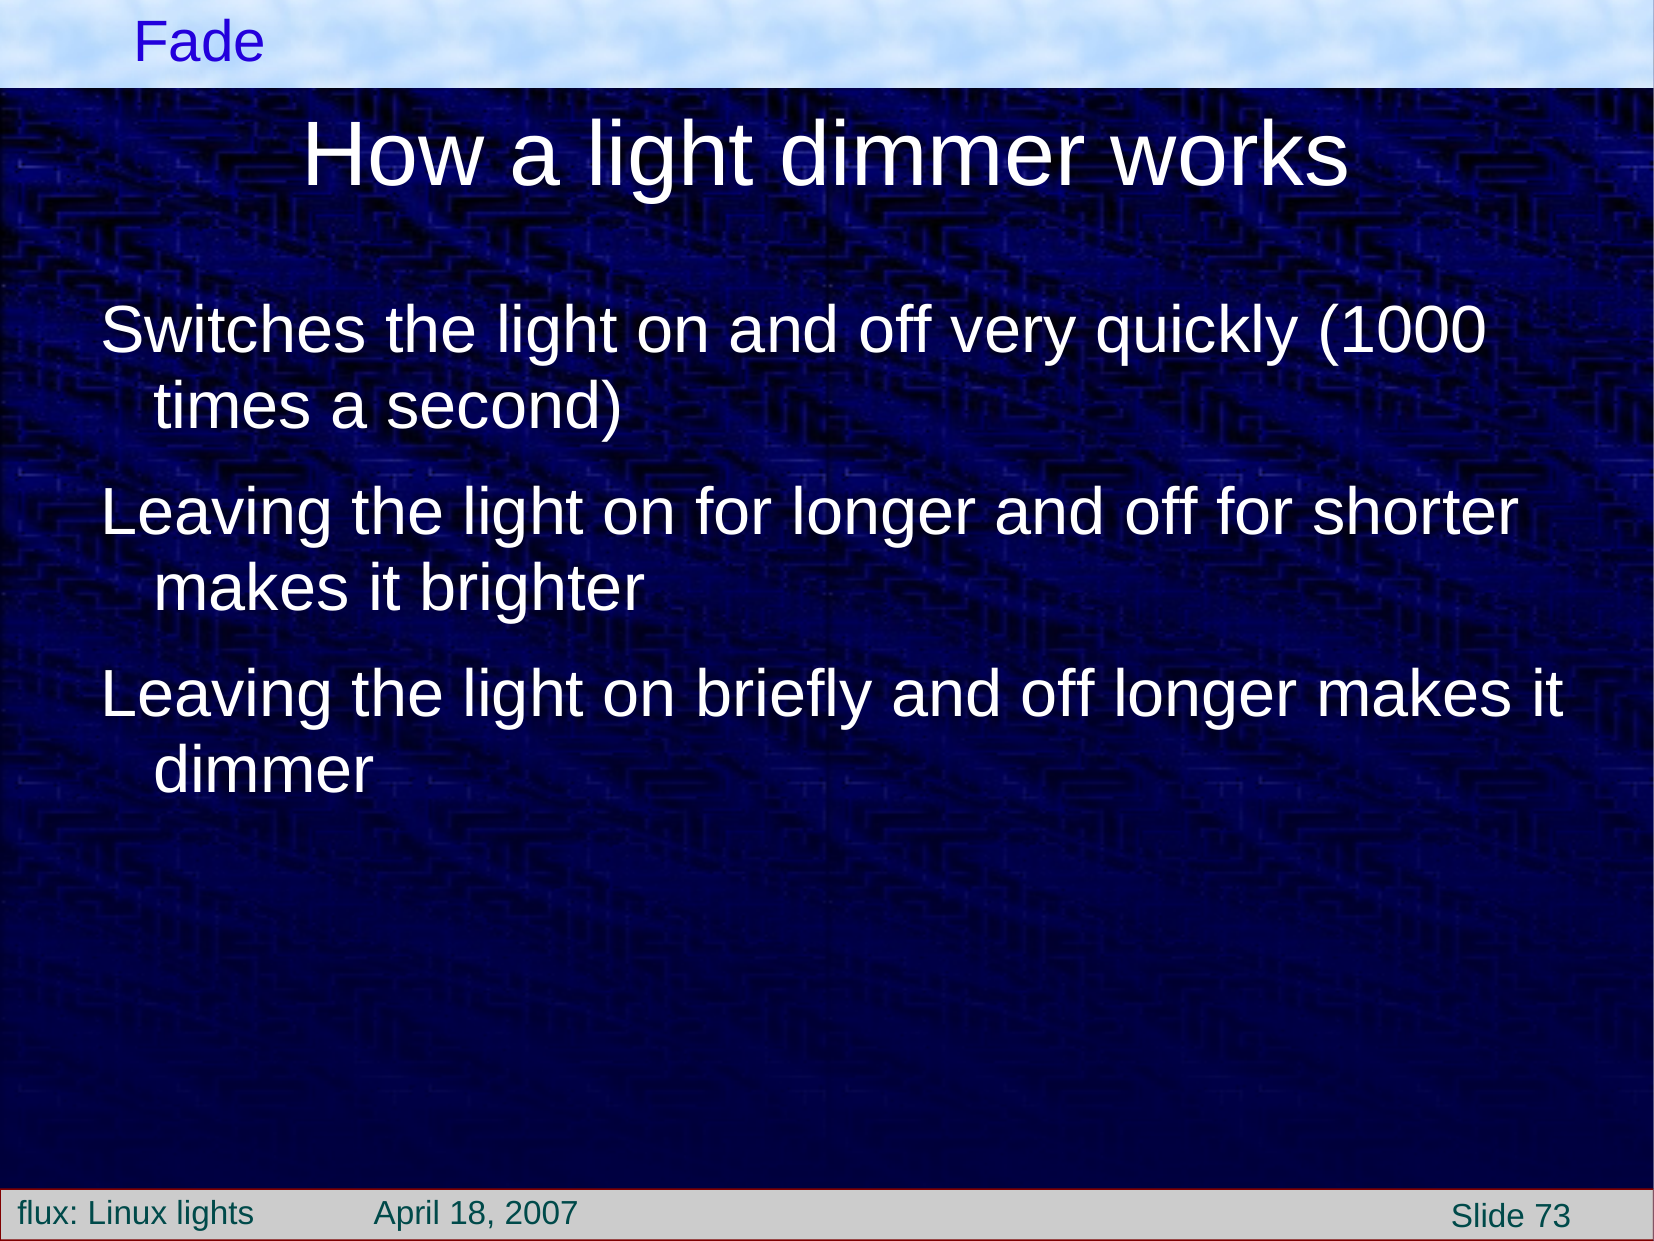

Fade
# How a light dimmer works
Switches the light on and off very quickly (1000 times a second)
Leaving the light on for longer and off for shorter makes it brighter
Leaving the light on briefly and off longer makes it dimmer
flux: Linux lights	April 18, 2007
Slide